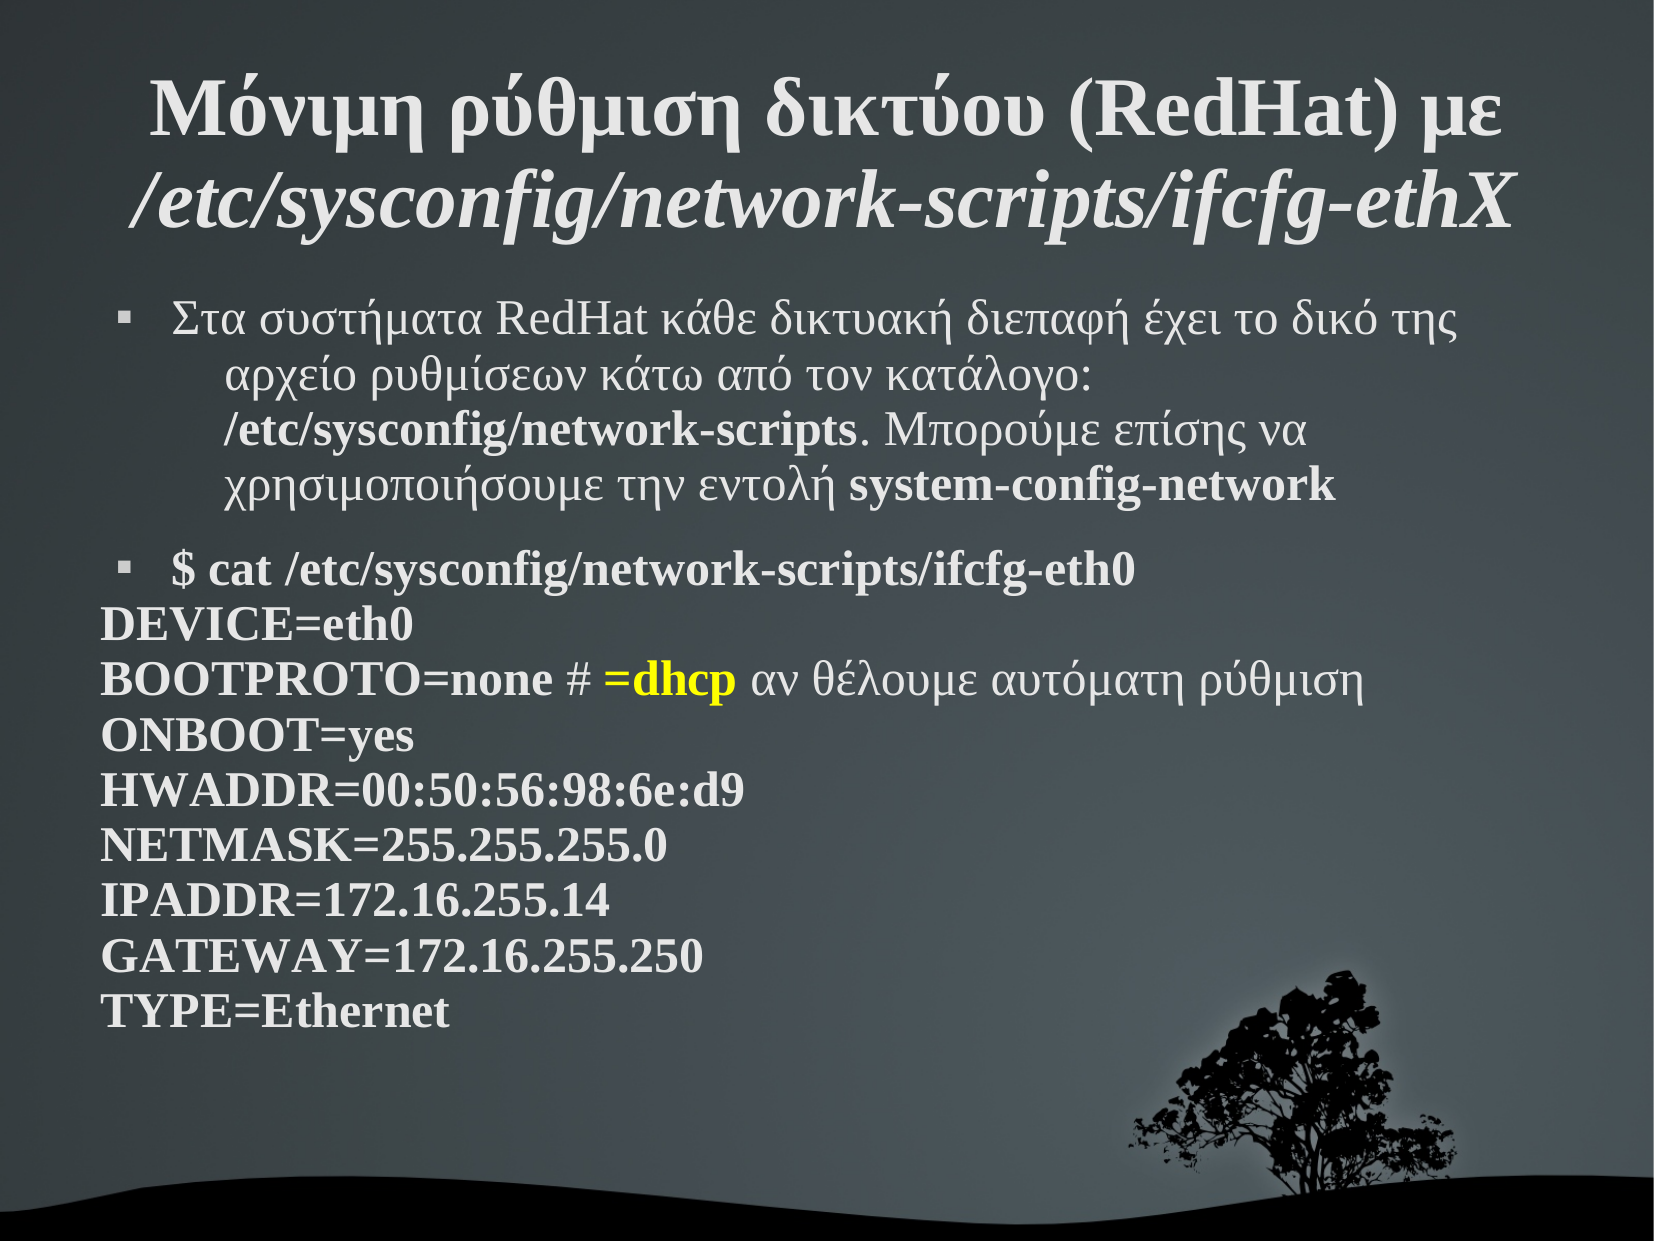

Μόνιμη ρύθμιση δικτύου (RedHat) με /etc/sysconfig/network-scripts/ifcfg-ethX
# Στα συστήματα RedHat κάθε δικτυακή διεπαφή έχει το δικό της αρχείο ρυθμίσεων κάτω από τον κατάλογο: /etc/sysconfig/network-scripts. Μπορούμε επίσης να χρησιμοποιήσουμε την εντολή system-config-network
$ cat /etc/sysconfig/network-scripts/ifcfg-eth0
DEVICE=eth0
BOOTPROTO=none # =dhcp αν θέλουμε αυτόματη ρύθμιση
ONBOOT=yes
HWADDR=00:50:56:98:6e:d9
NETMASK=255.255.255.0
IPADDR=172.16.255.14
GATEWAY=172.16.255.250
TYPE=Ethernet